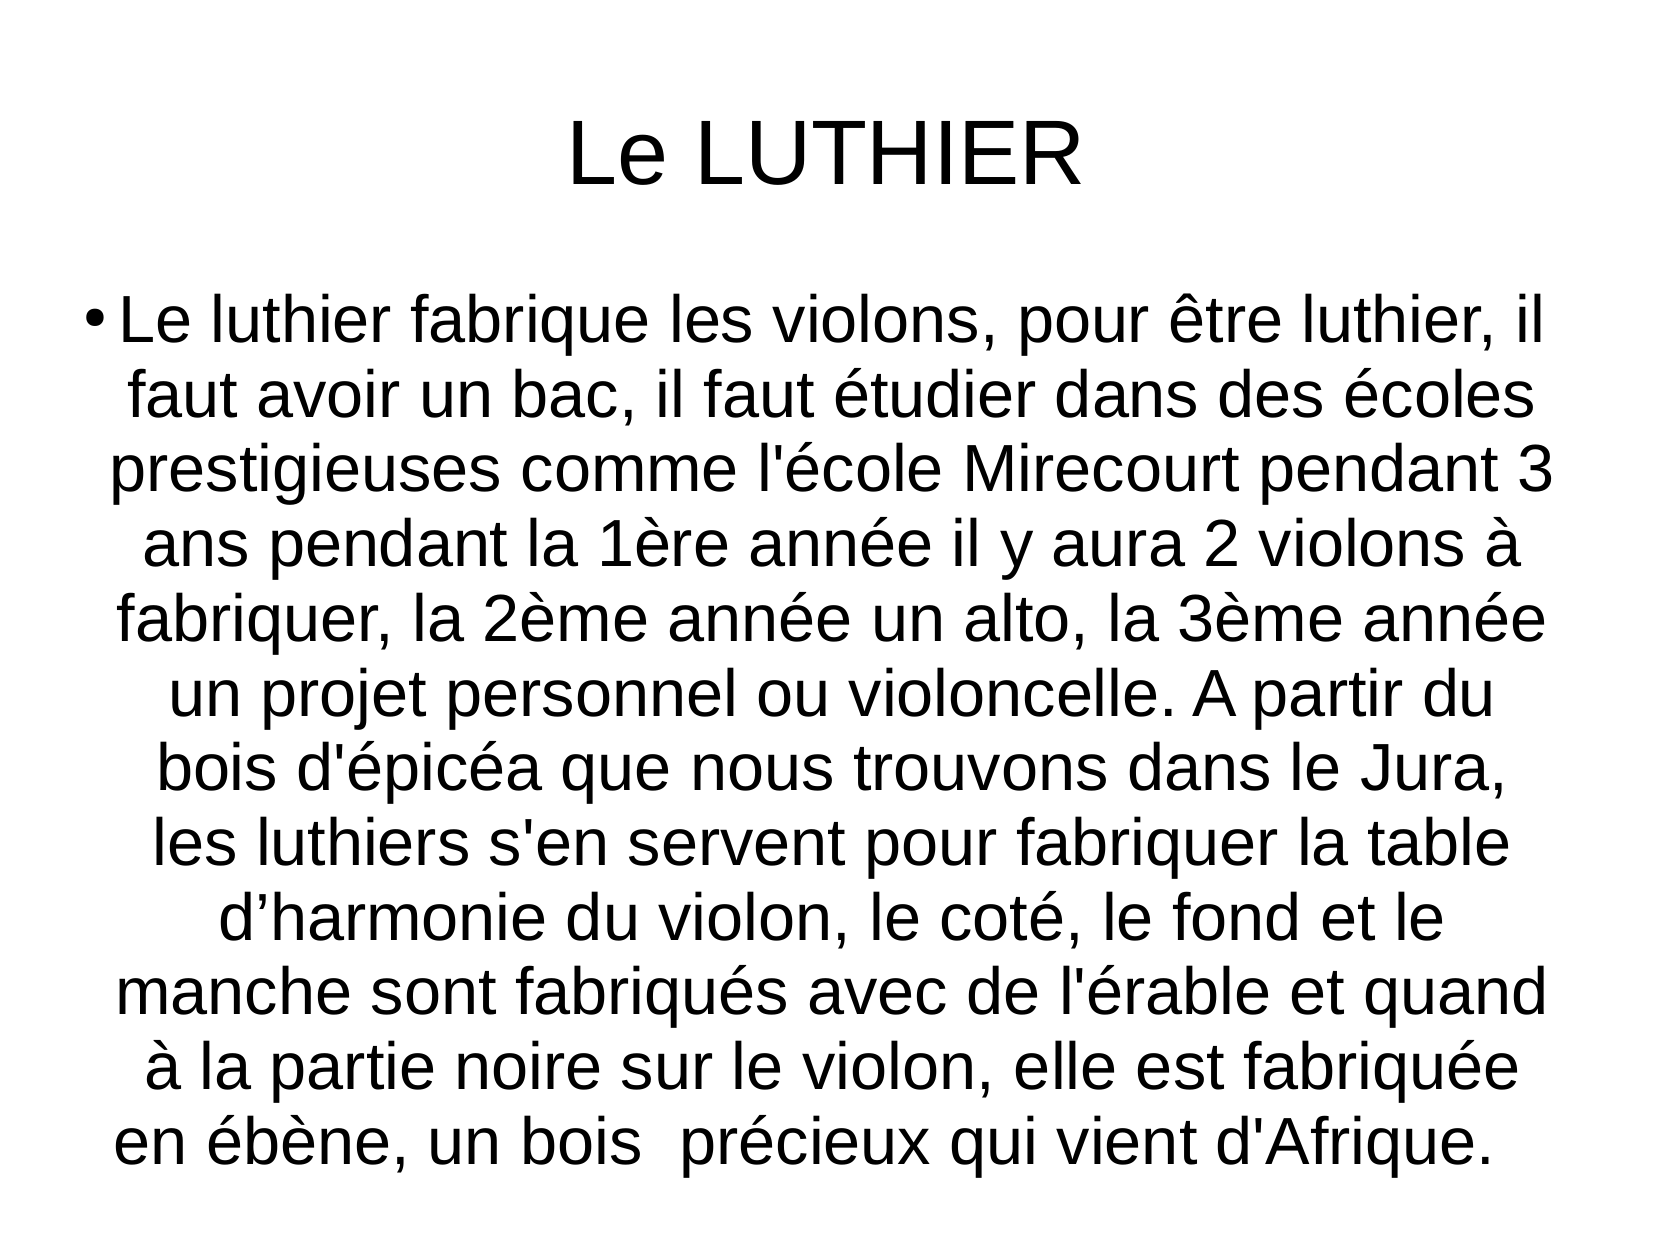

# Le LUTHIER
Le luthier fabrique les violons, pour être luthier, il faut avoir un bac, il faut étudier dans des écoles prestigieuses comme l'école Mirecourt pendant 3 ans pendant la 1ère année il y aura 2 violons à fabriquer, la 2ème année un alto, la 3ème année un projet personnel ou violoncelle. A partir du bois d'épicéa que nous trouvons dans le Jura, les luthiers s'en servent pour fabriquer la table d’harmonie du violon, le coté, le fond et le manche sont fabriqués avec de l'érable et quand à la partie noire sur le violon, elle est fabriquée en ébène, un bois précieux qui vient d'Afrique.